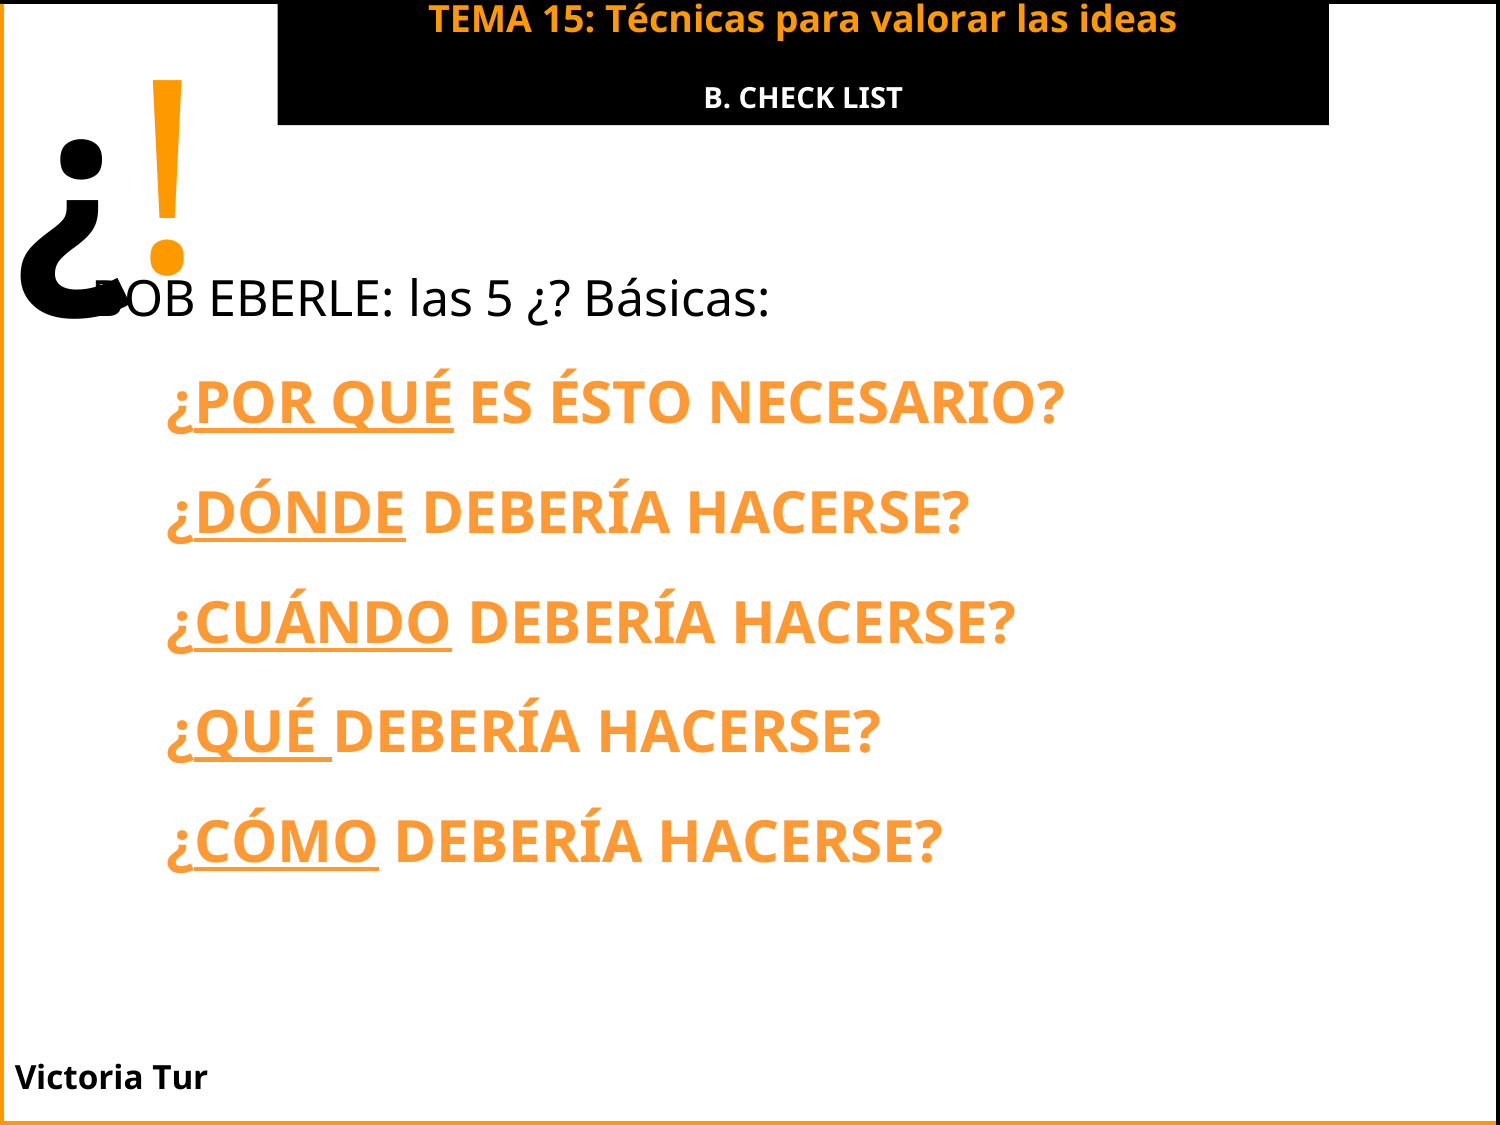

# BOB EBERLE: las 5 ¿? Básicas:
¿POR QUÉ ES ÉSTO NECESARIO?
¿DÓNDE DEBERÍA HACERSE?
¿CUÁNDO DEBERÍA HACERSE?
¿QUÉ DEBERÍA HACERSE?
¿CÓMO DEBERÍA HACERSE?